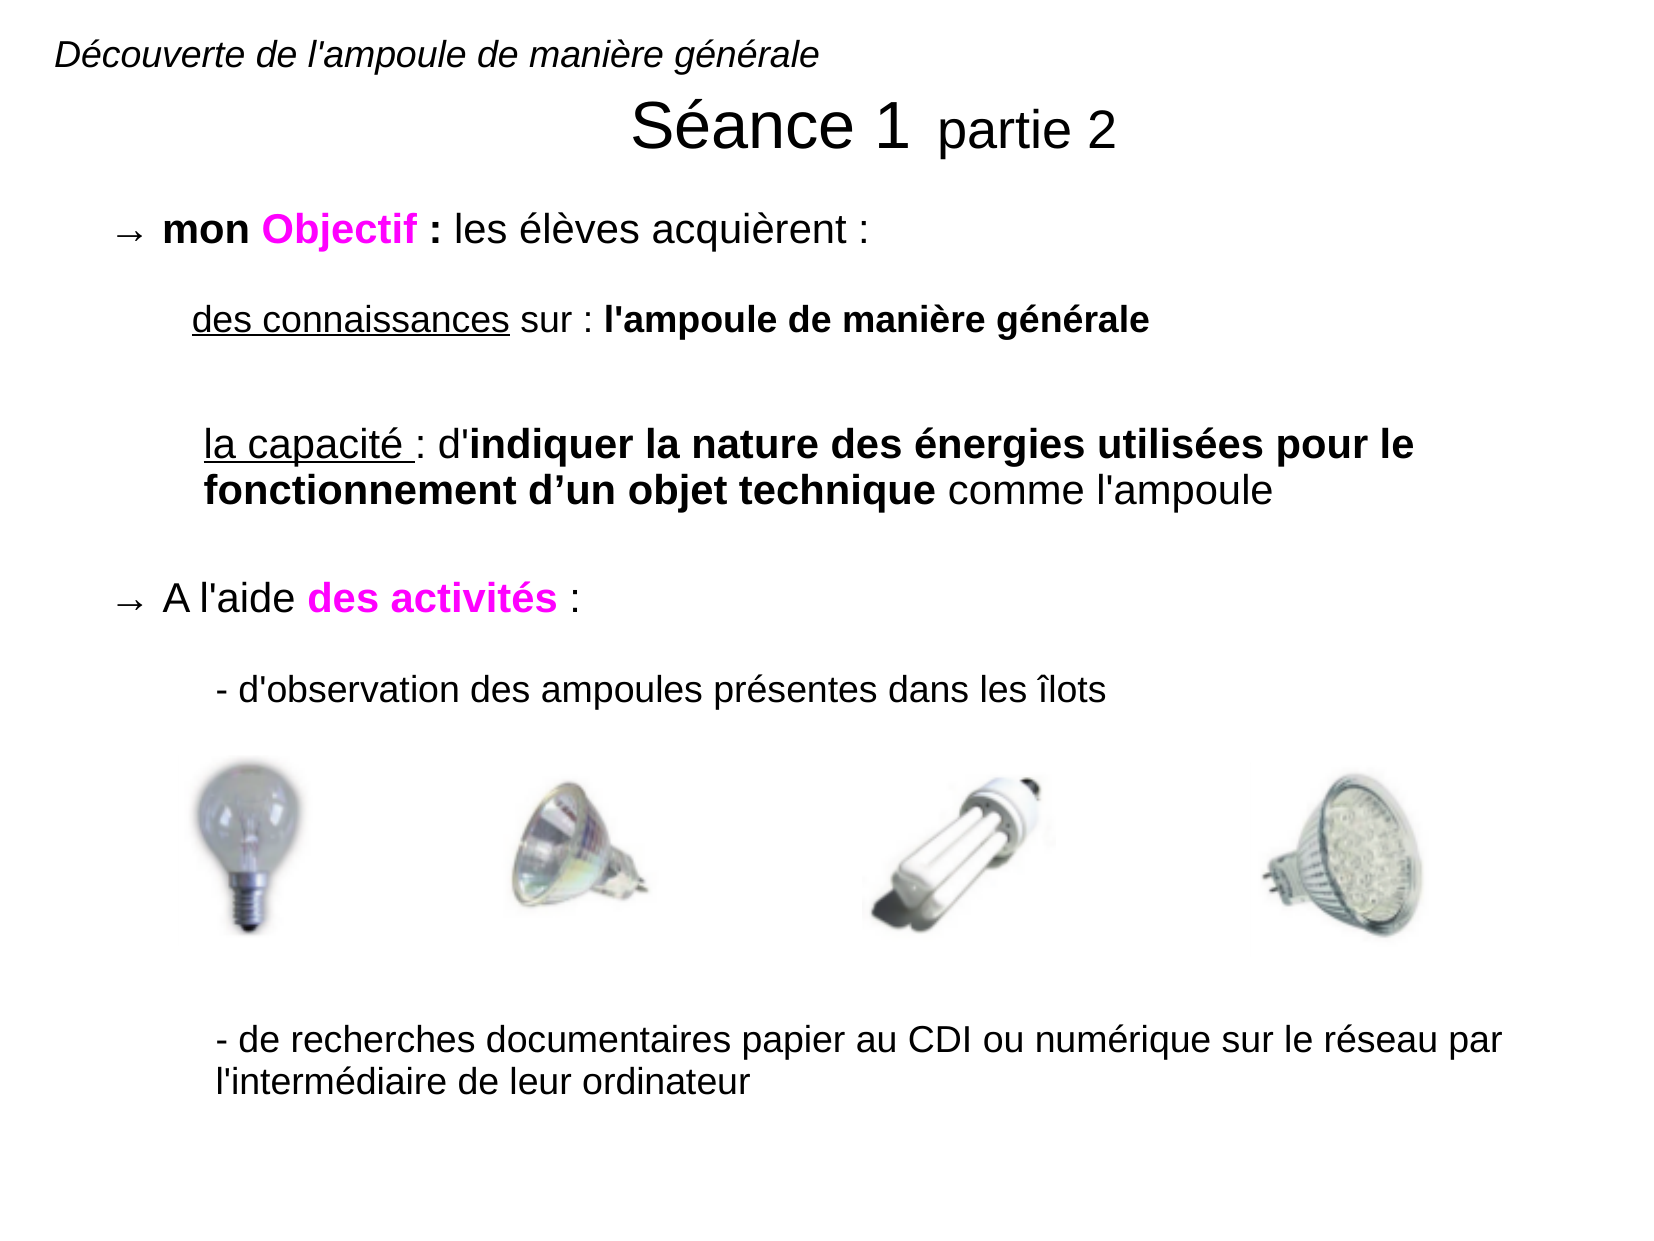

Découverte de l'ampoule de manière générale
# Séance 1 partie 2
 → mon Objectif : les élèves acquièrent :
des connaissances sur : l'ampoule de manière générale
la capacité : d'indiquer la nature des énergies utilisées pour le fonctionnement d’un objet technique comme l'ampoule
→ A l'aide des activités :
- d'observation des ampoules présentes dans les îlots
- de recherches documentaires papier au CDI ou numérique sur le réseau par l'intermédiaire de leur ordinateur